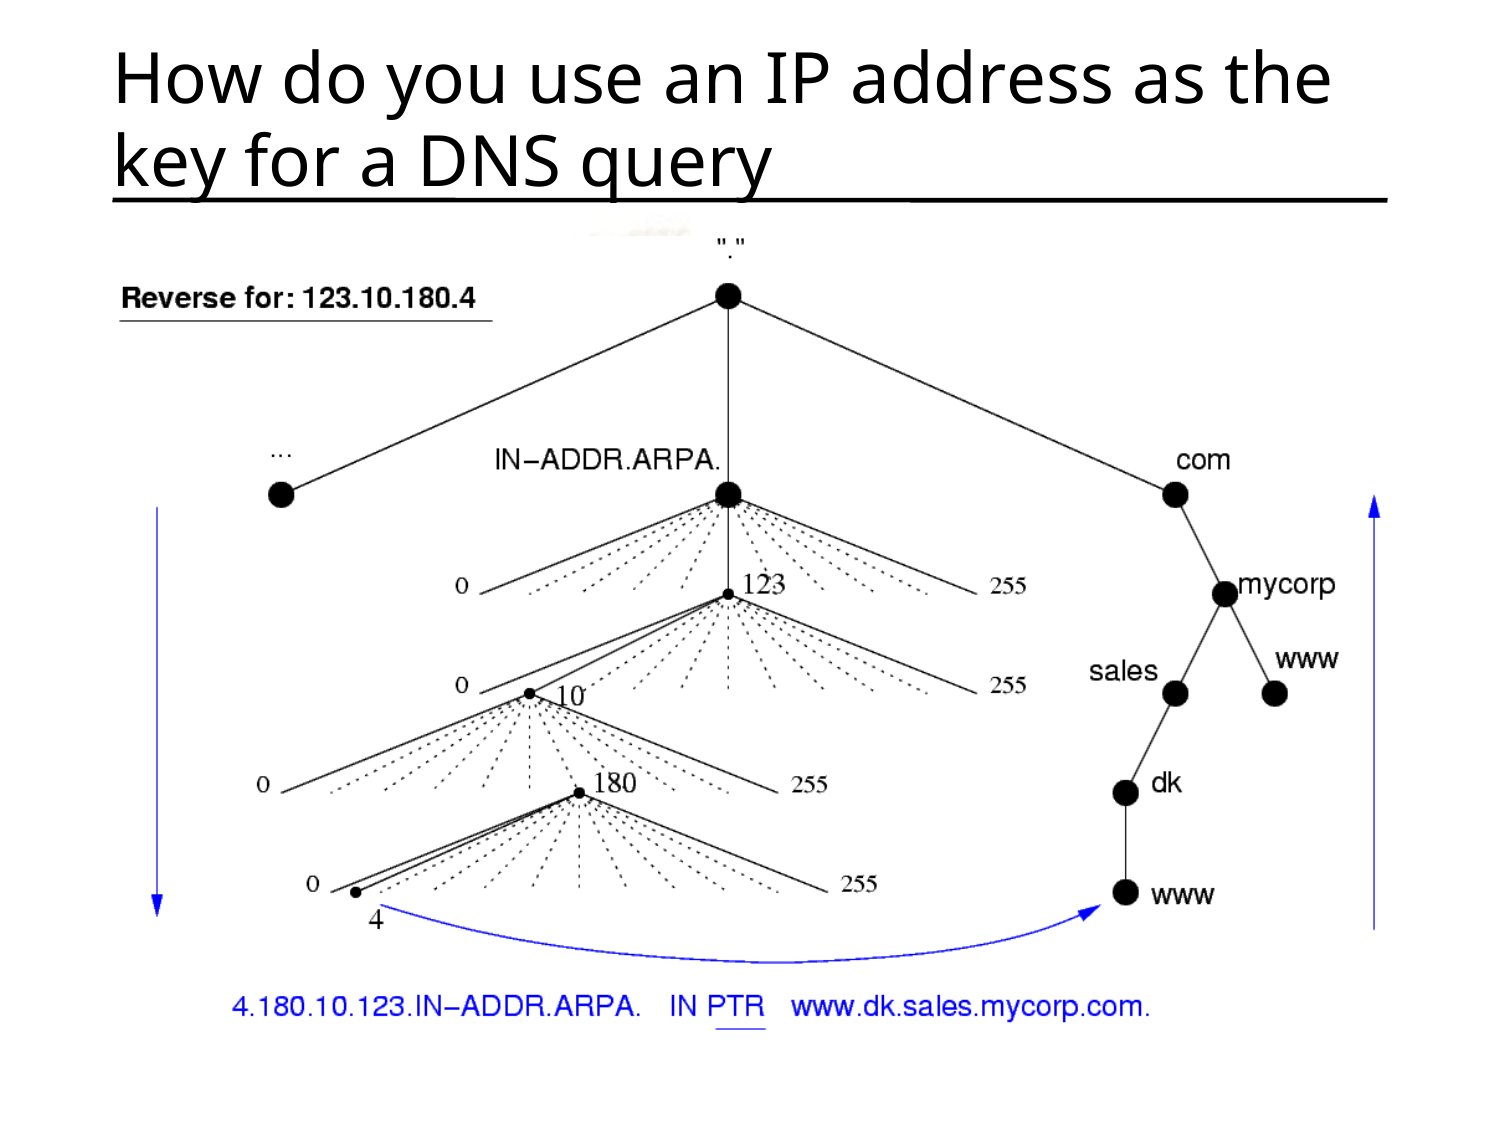

# How do you use an IP address as the key for a DNS query